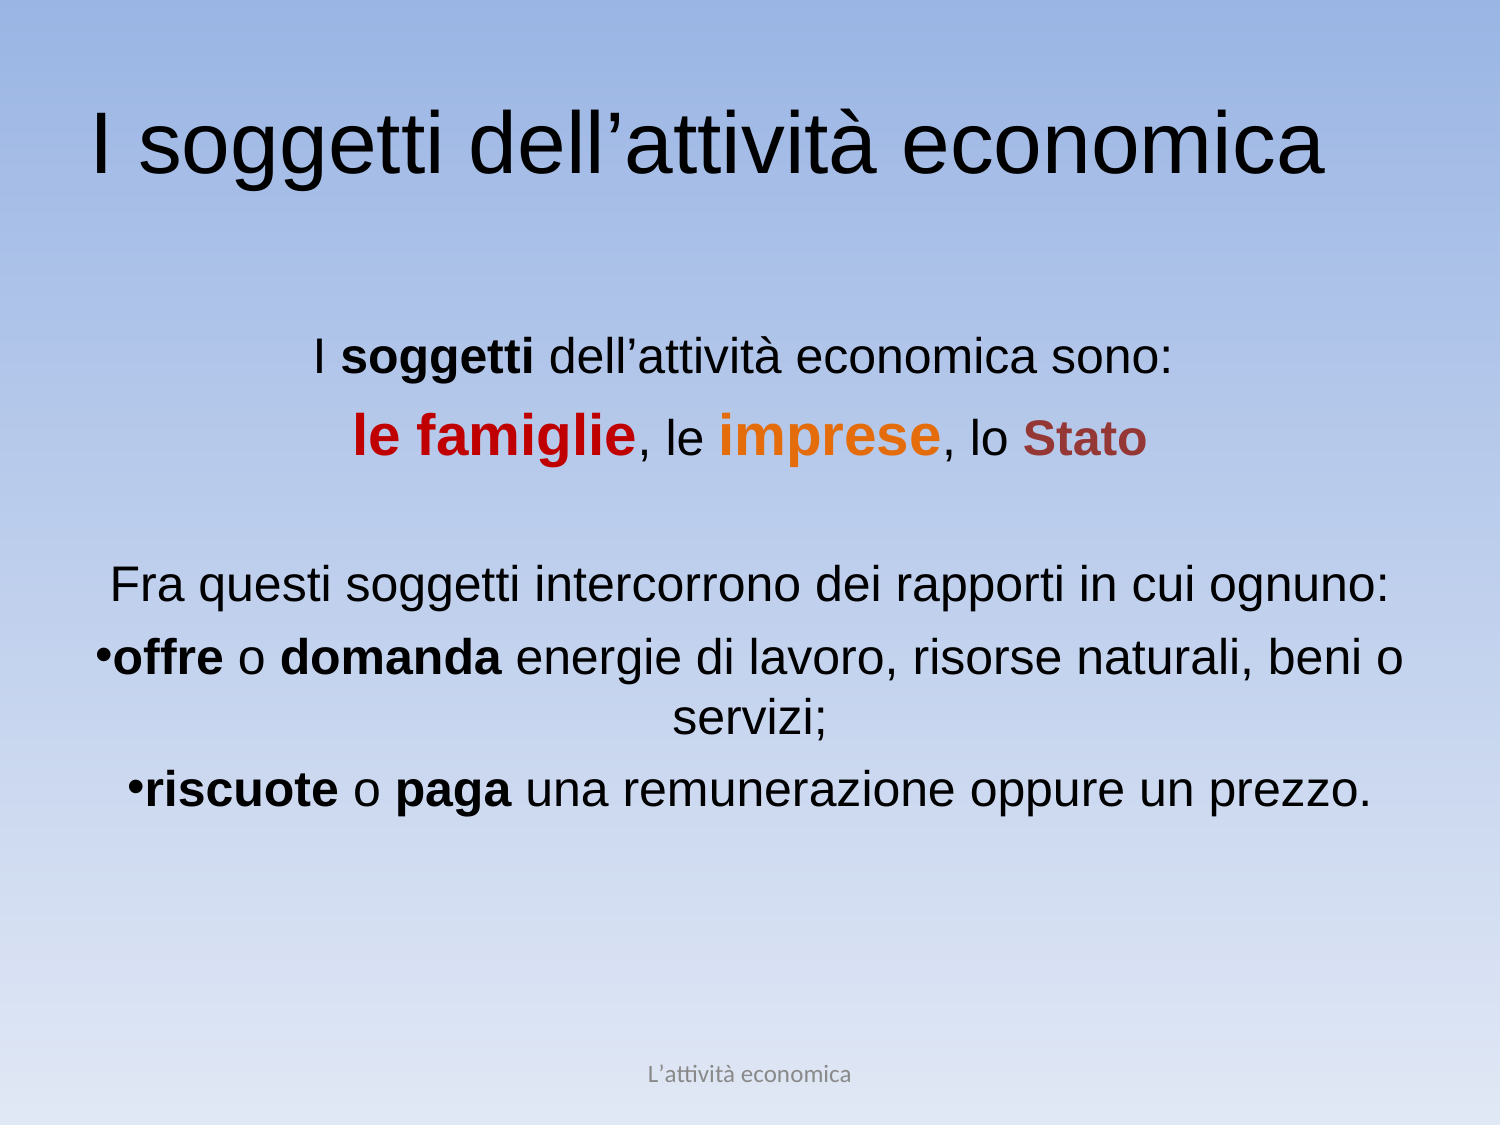

I soggetti dell’attività economica
I soggetti dell’attività economica sono:
le famiglie, le imprese, lo Stato
Fra questi soggetti intercorrono dei rapporti in cui ognuno:
offre o domanda energie di lavoro, risorse naturali, beni o servizi;
riscuote o paga una remunerazione oppure un prezzo.
L’attività economica